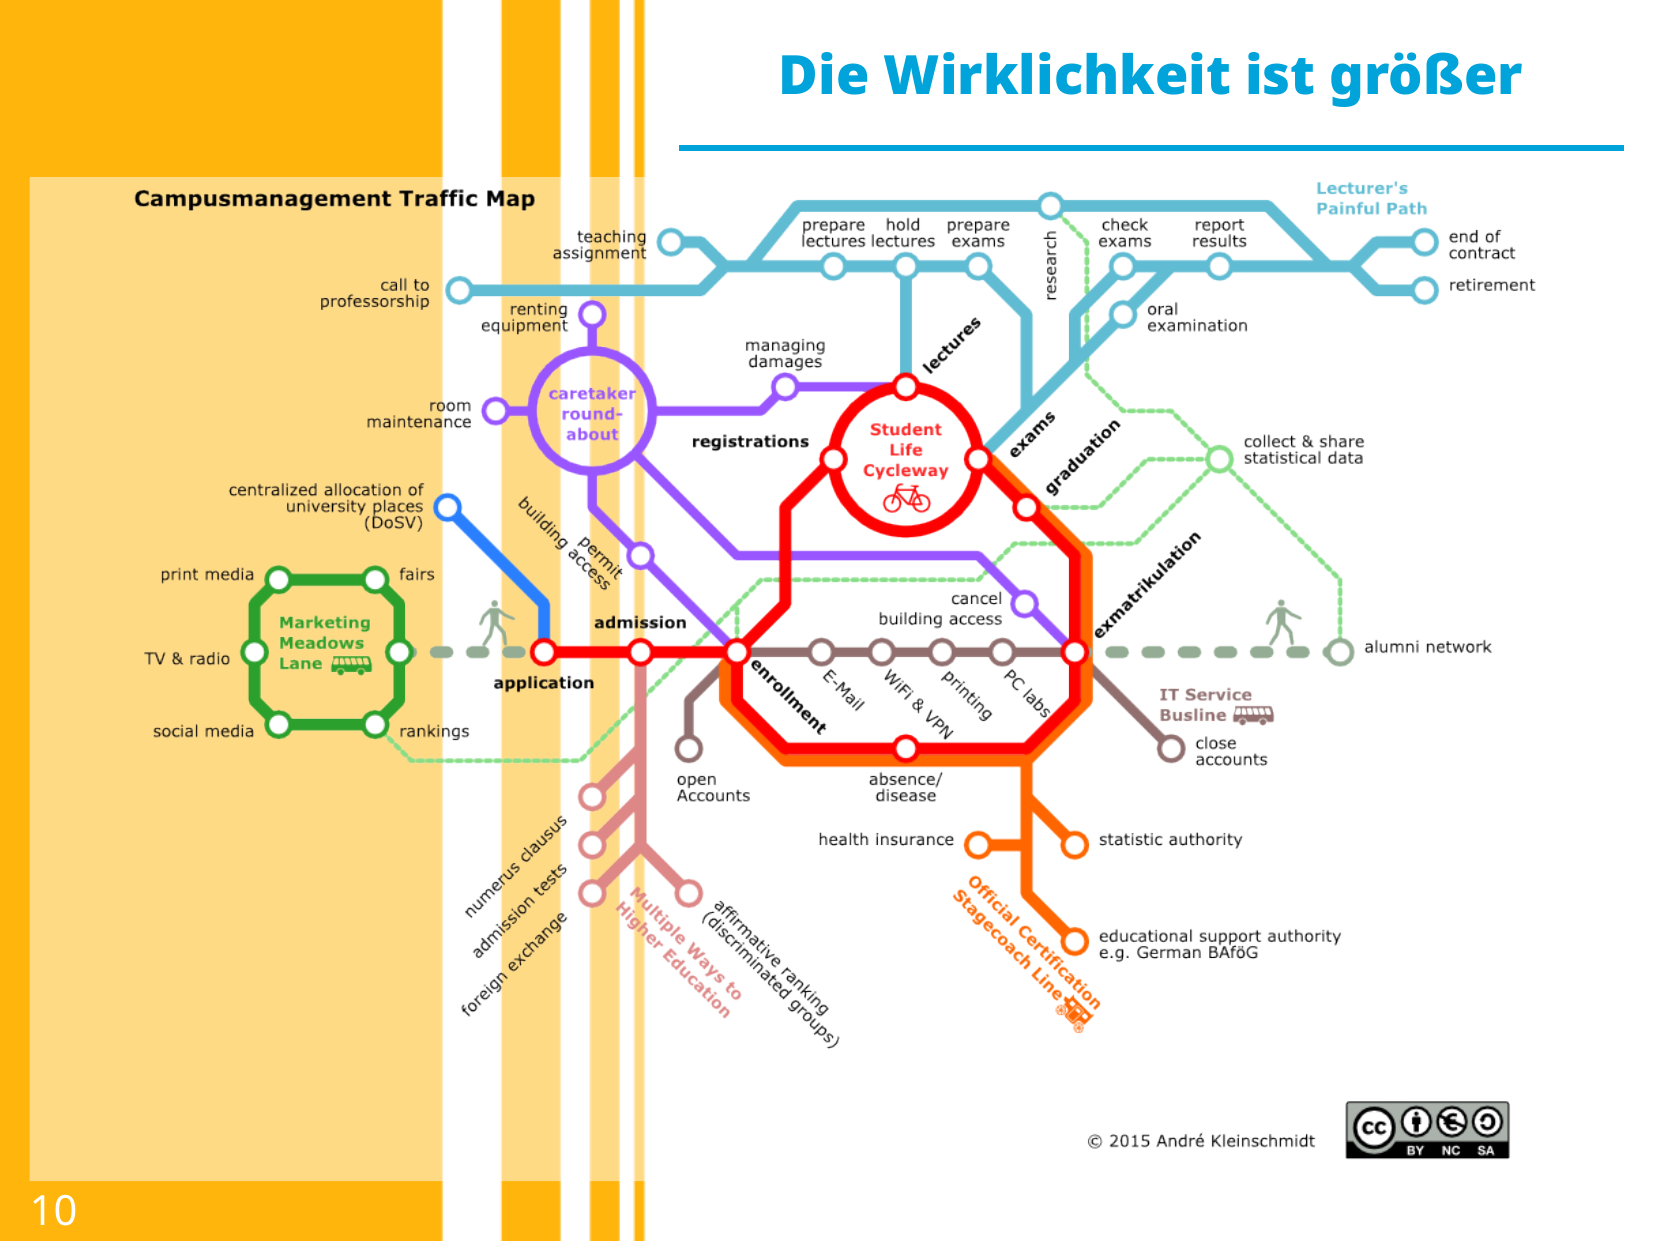

29.09.2015
# Die Wirklichkeit ist größer
10